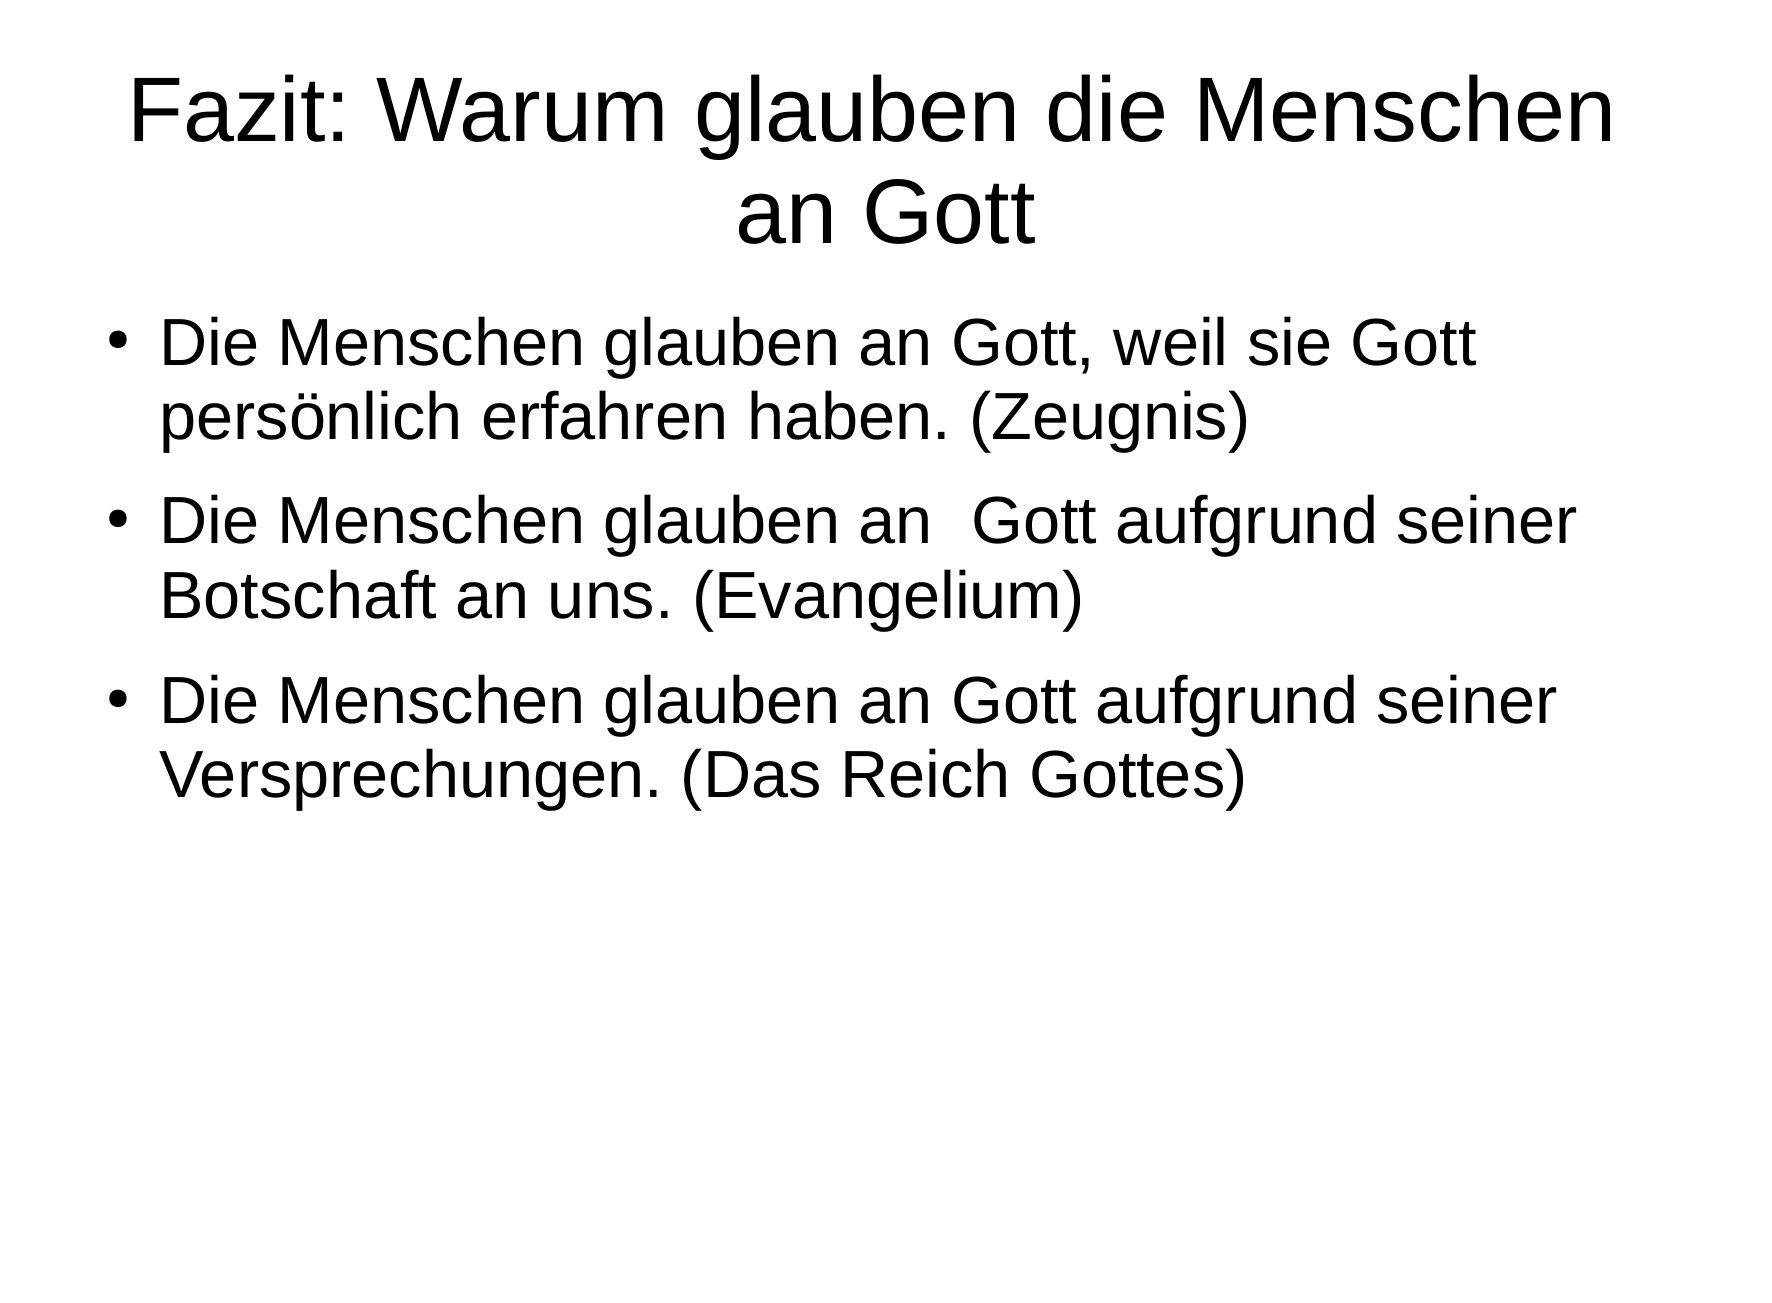

# Fazit: Warum glauben die Menschen an Gott
Die Menschen glauben an Gott, weil sie Gott persönlich erfahren haben. (Zeugnis)
Die Menschen glauben an 	Gott aufgrund seiner Botschaft an uns. (Evangelium)
Die Menschen glauben an Gott aufgrund seiner Versprechungen. (Das Reich Gottes)